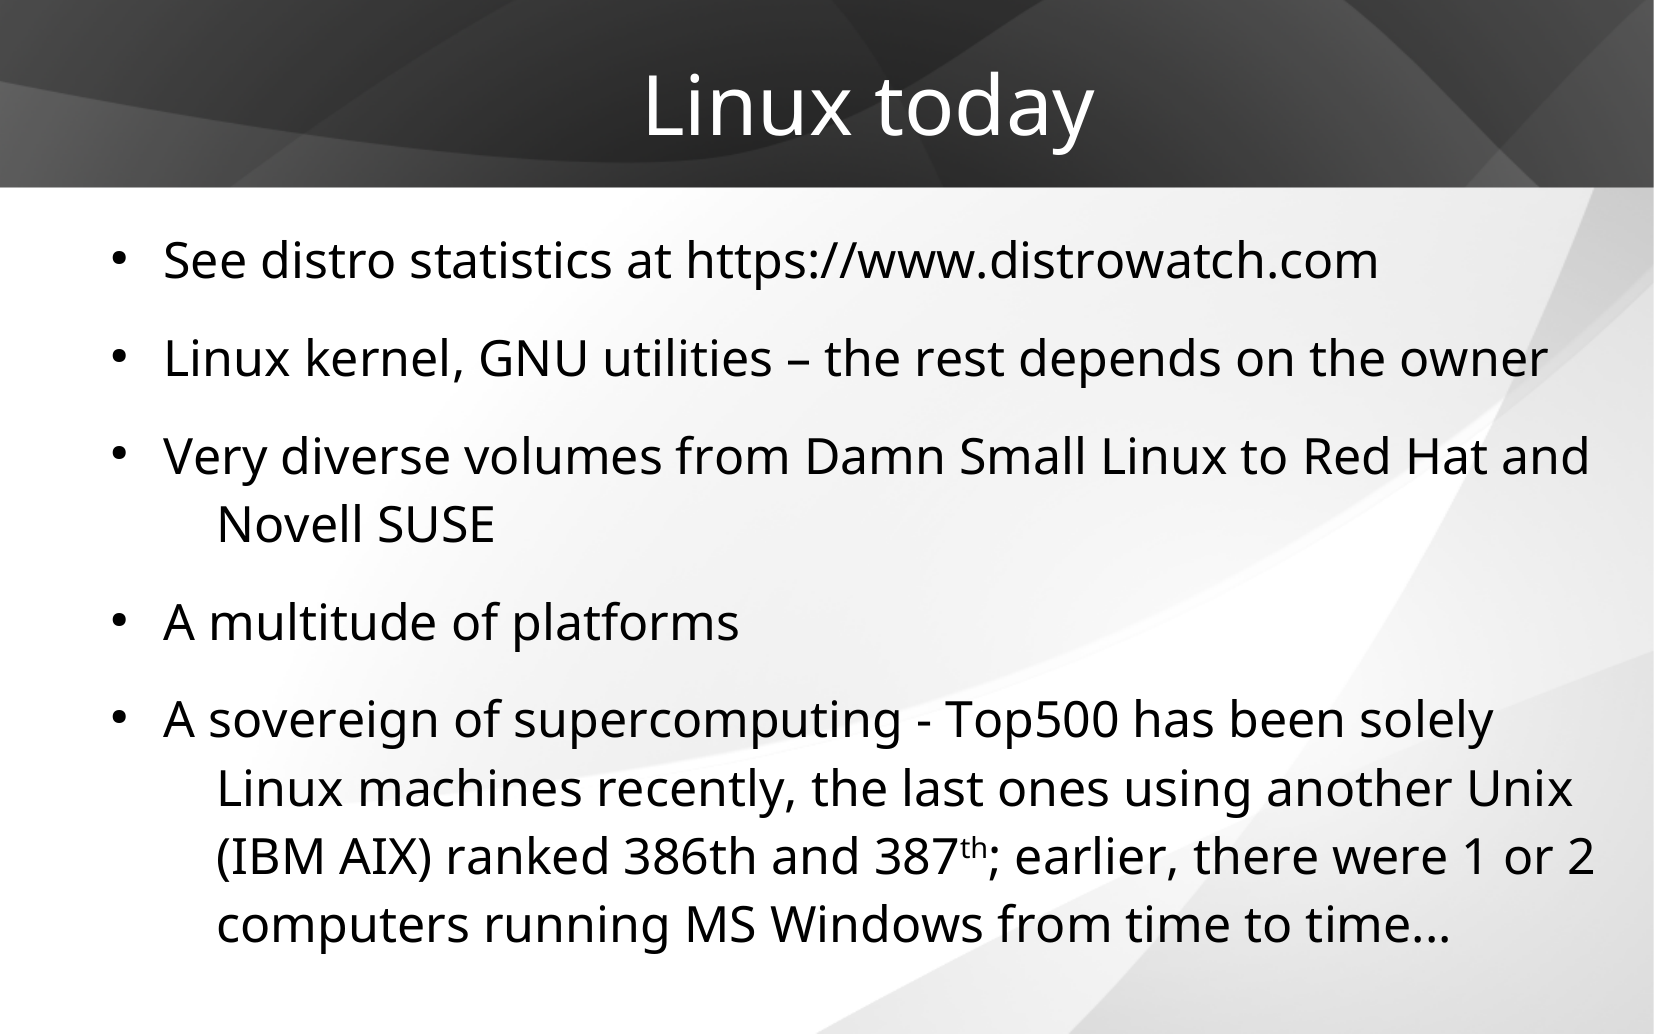

# Linux today
See distro statistics at https://www.distrowatch.com
Linux kernel, GNU utilities – the rest depends on the owner
Very diverse volumes from Damn Small Linux to Red Hat and Novell SUSE
A multitude of platforms
A sovereign of supercomputing - Top500 has been solely Linux machines recently, the last ones using another Unix (IBM AIX) ranked 386th and 387th; earlier, there were 1 or 2 computers running MS Windows from time to time...